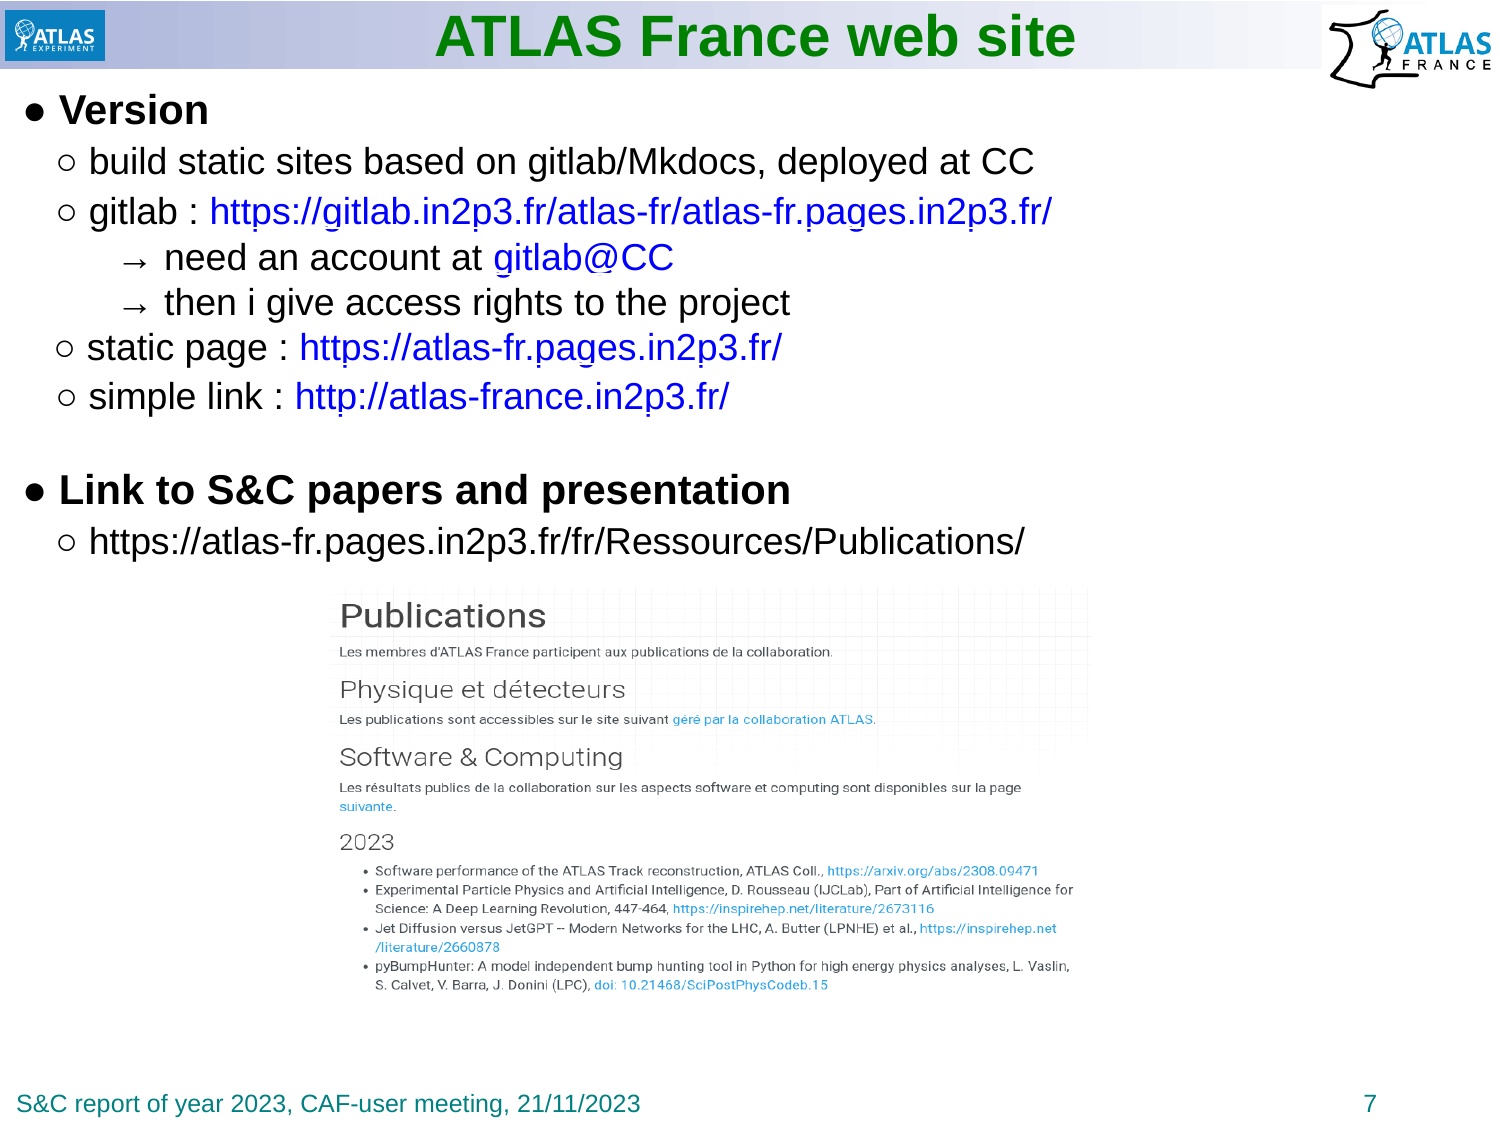

ATLAS France web site
● Version
 ○ build static sites based on gitlab/Mkdocs, deployed at CC
 ○ gitlab : https://gitlab.in2p3.fr/atlas-fr/atlas-fr.pages.in2p3.fr/
 → need an account at gitlab@CC
 → then i give access rights to the project
 ○ static page : https://atlas-fr.pages.in2p3.fr/
 ○ simple link : http://atlas-france.in2p3.fr/
● Link to S&C papers and presentation
 ○ https://atlas-fr.pages.in2p3.fr/fr/Ressources/Publications/